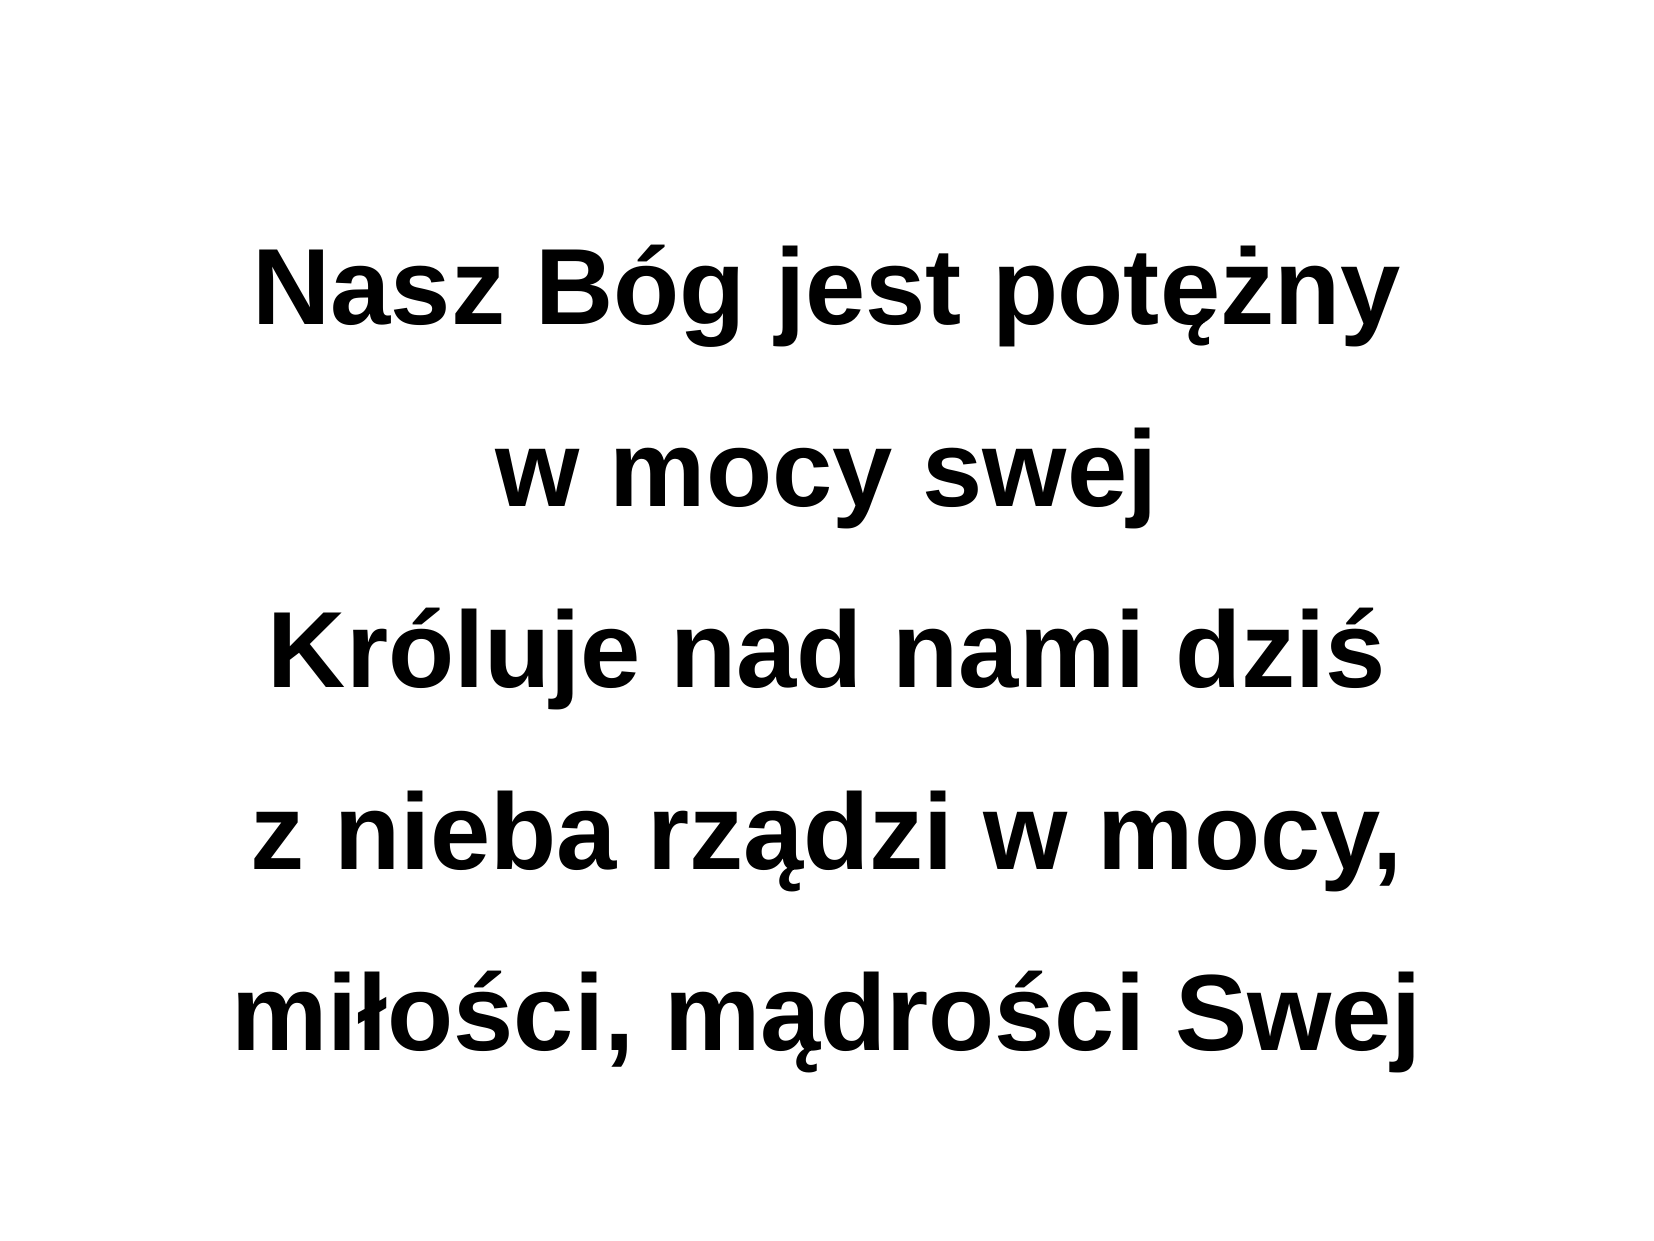

# Nasz Bóg jest potężny
w mocy swej
Króluje nad nami dziś
z nieba rządzi w mocy,
miłości, mądrości Swej